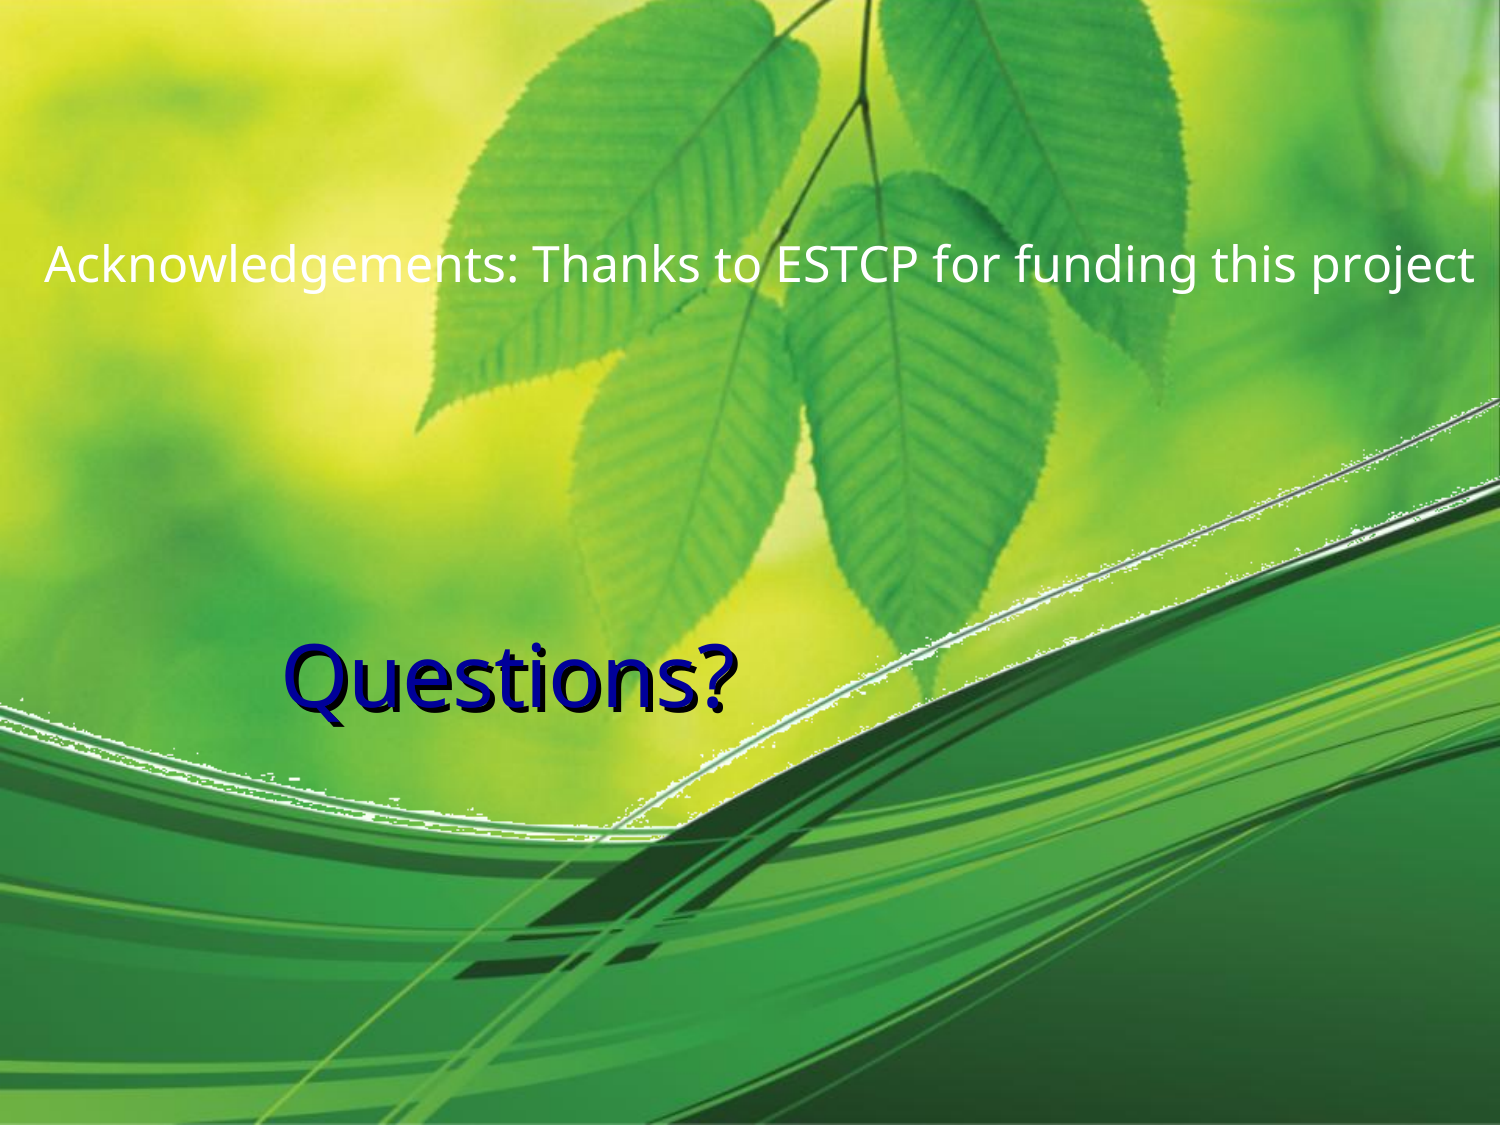

Acknowledgements: Thanks to ESTCP for funding this project
Questions?